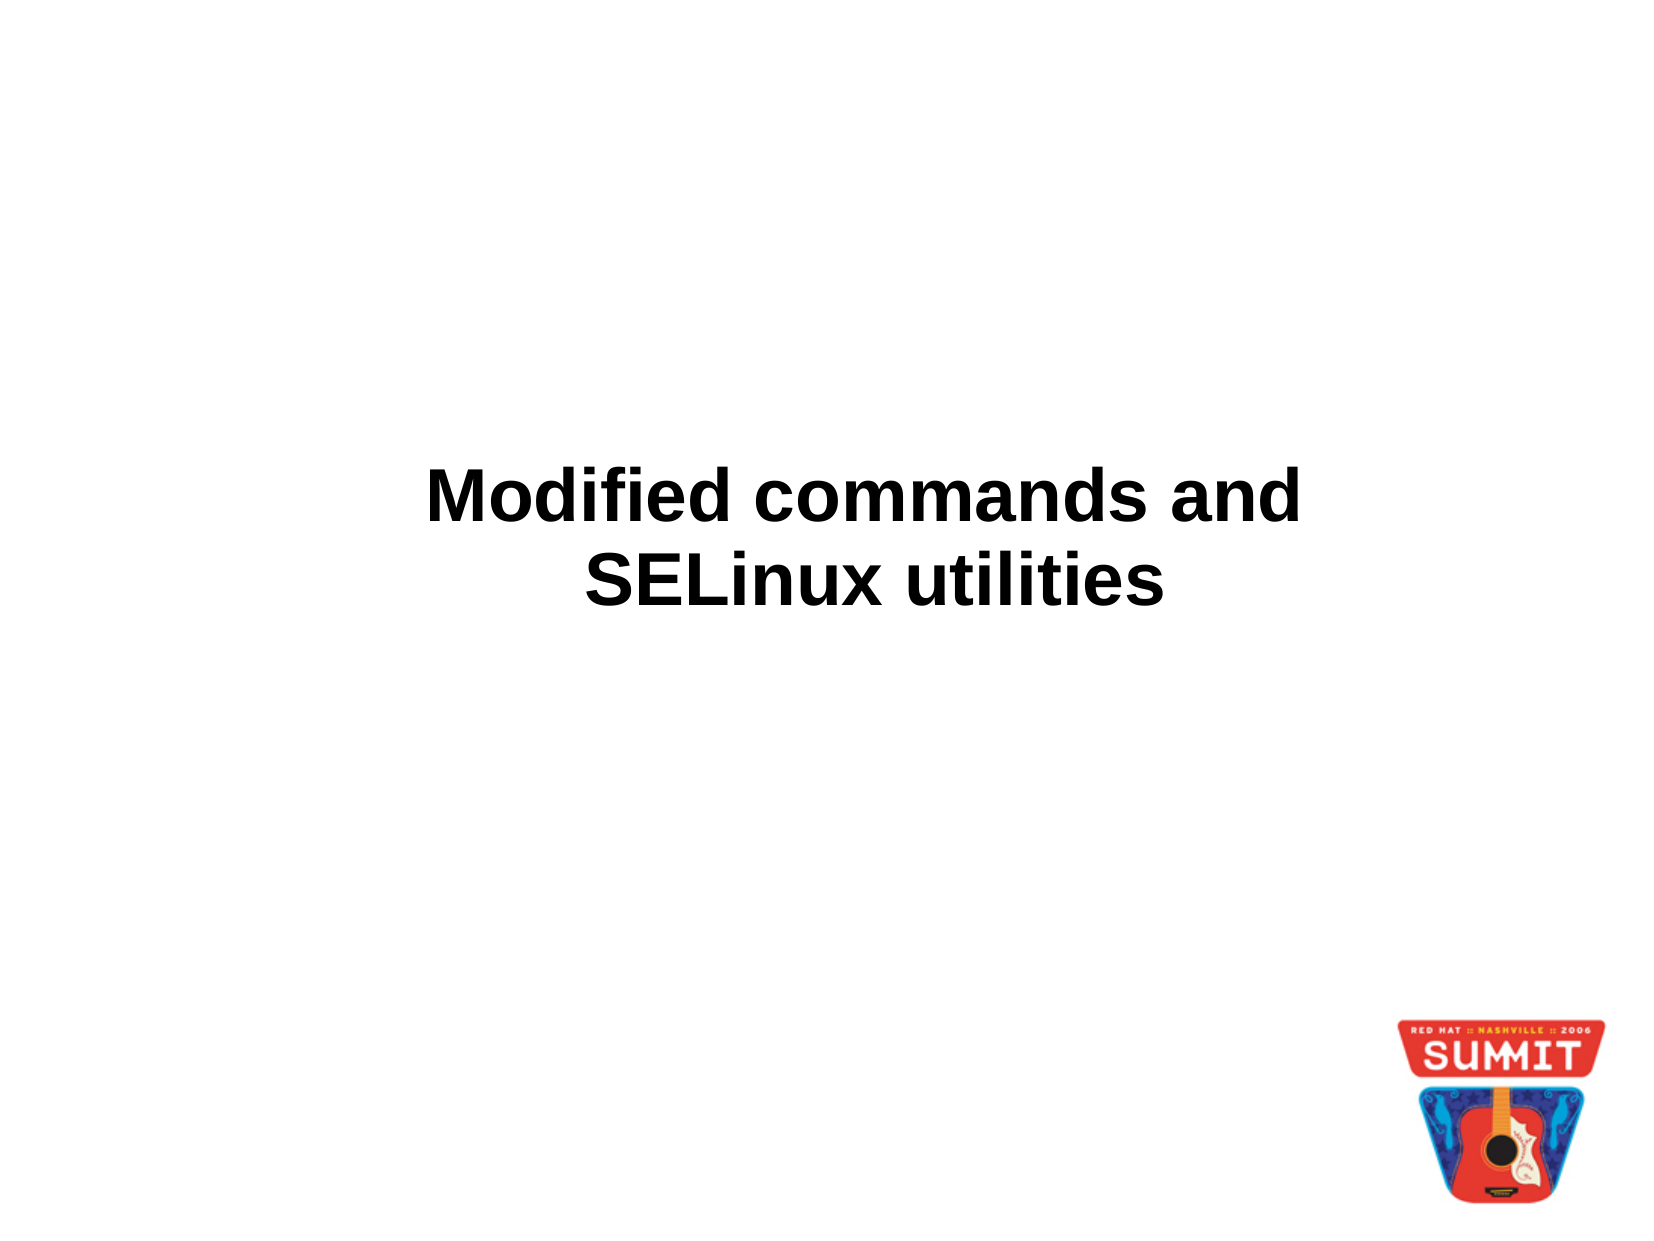

# Modified commands and SELinux utilities
Unit 2